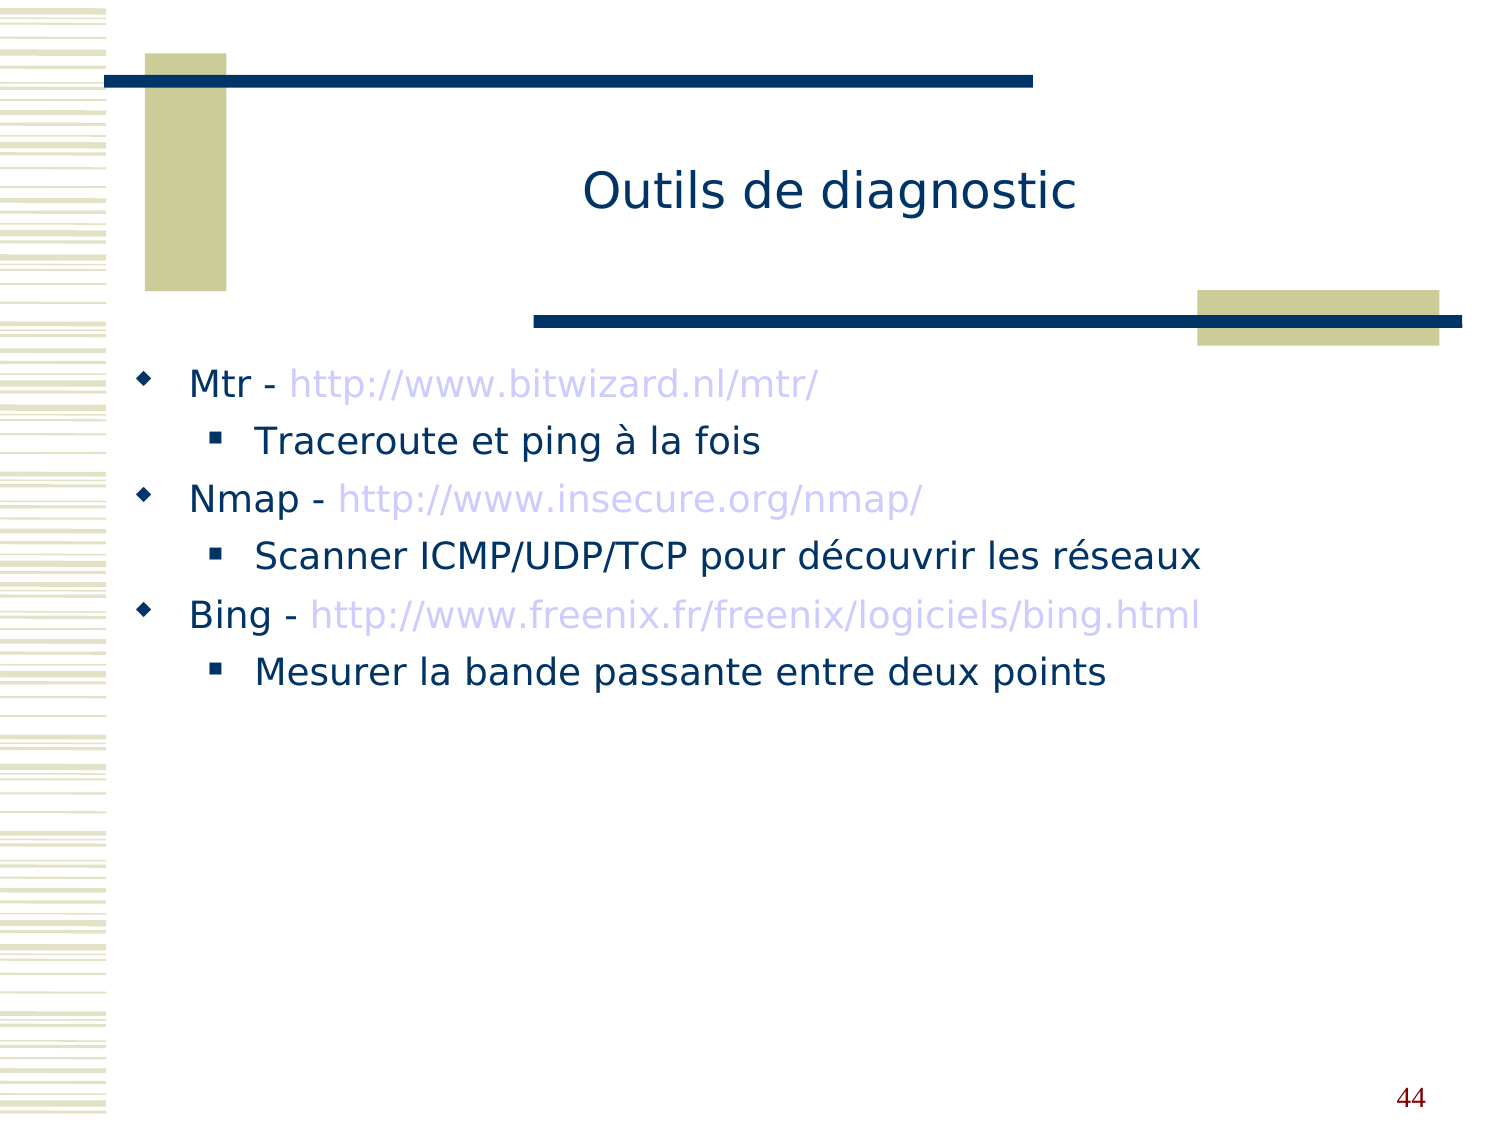

# Outils de diagnostic
Mtr - http://www.bitwizard.nl/mtr/
Traceroute et ping à la fois
Nmap - http://www.insecure.org/nmap/
Scanner ICMP/UDP/TCP pour découvrir les réseaux
Bing - http://www.freenix.fr/freenix/logiciels/bing.html
Mesurer la bande passante entre deux points